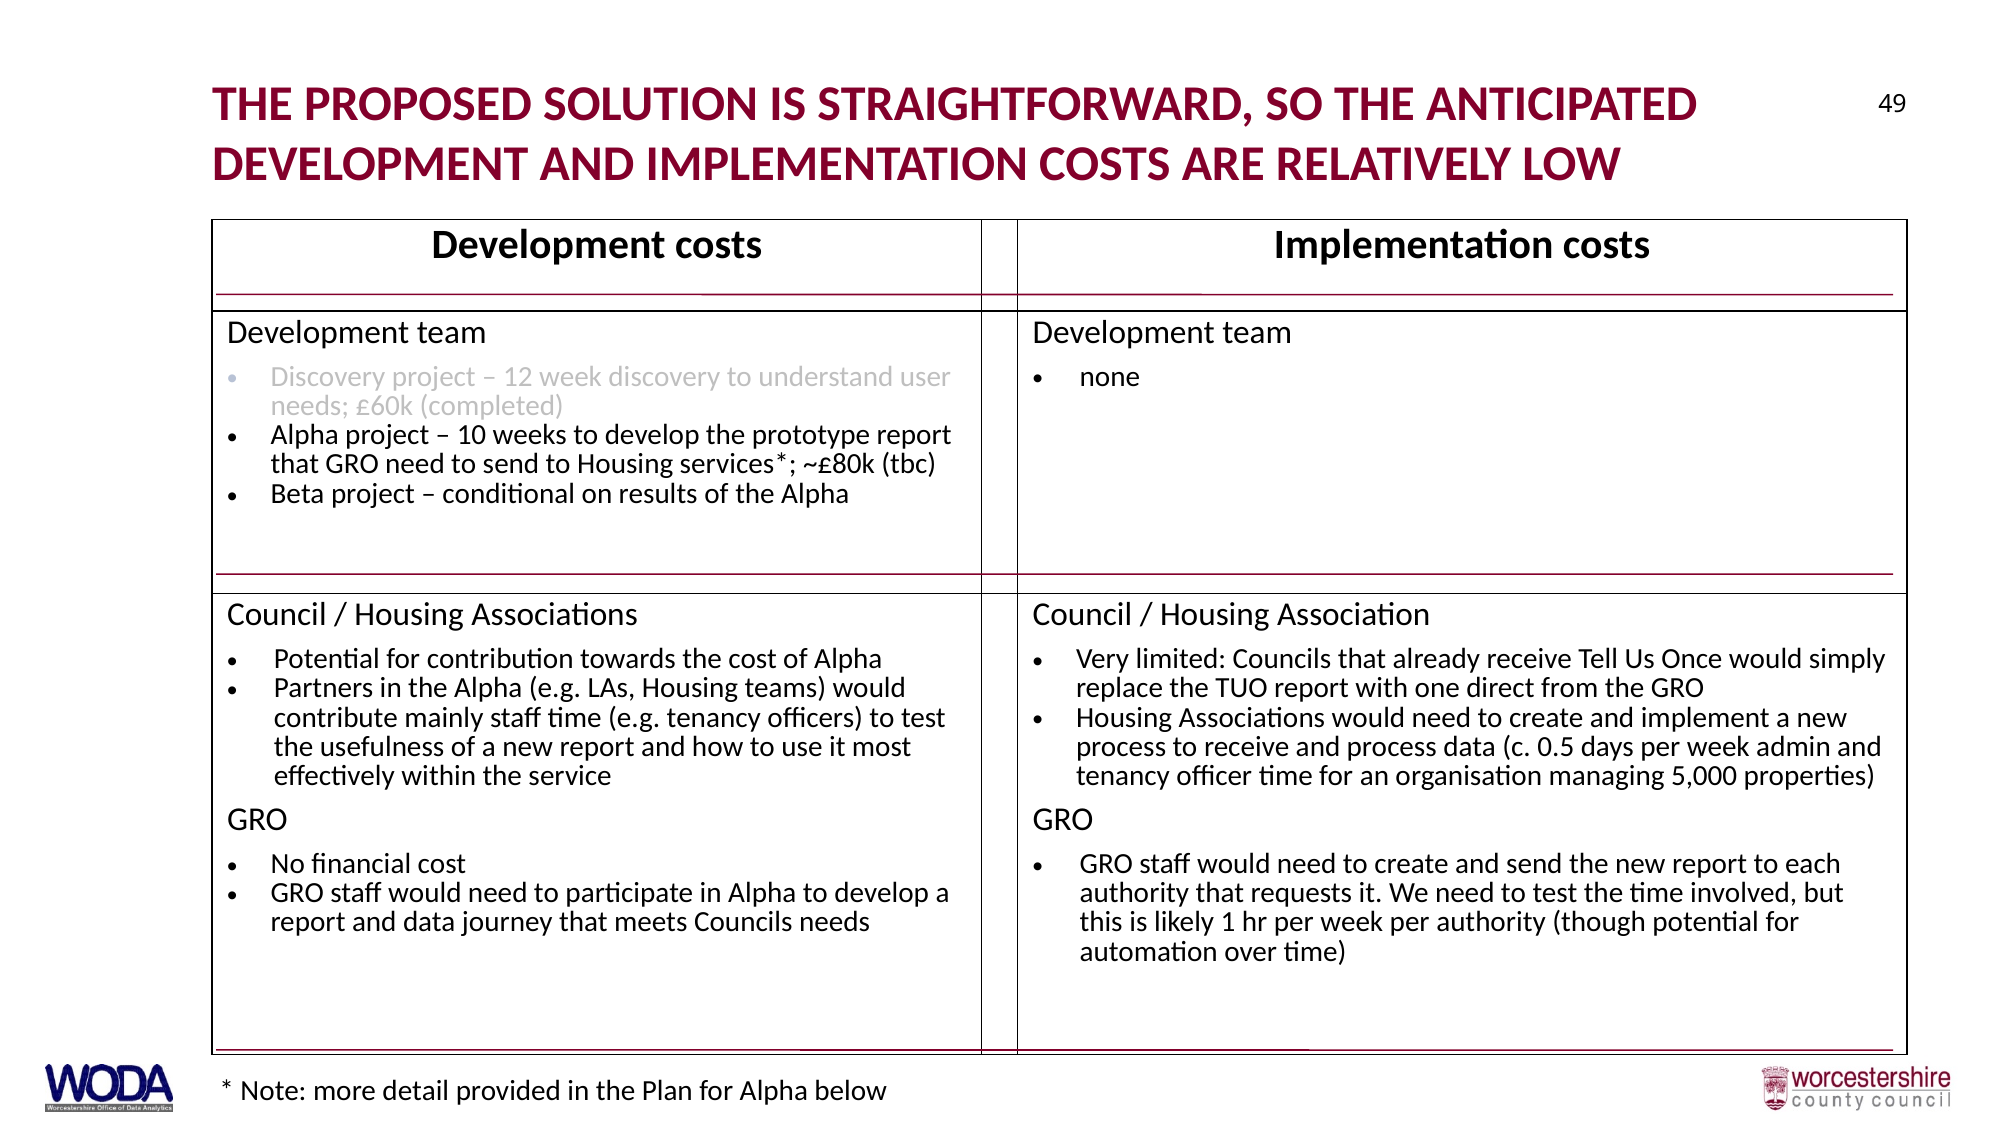

# THE PROPOSED SOLUTION IS STRAIGHTFORWARD, SO THE ANTICIPATED DEVELOPMENT AND IMPLEMENTATION COSTS ARE RELATIVELY LOW
| Development costs | | Implementation costs |
| --- | --- | --- |
| Development team Discovery project – 12 week discovery to understand user needs; £60k (completed) Alpha project – 10 weeks to develop the prototype report that GRO need to send to Housing services\*; ~£80k (tbc) Beta project – conditional on results of the Alpha | | Development team none |
| Council / Housing Associations Potential for contribution towards the cost of Alpha Partners in the Alpha (e.g. LAs, Housing teams) would contribute mainly staff time (e.g. tenancy officers) to test the usefulness of a new report and how to use it most effectively within the service GRO No financial cost GRO staff would need to participate in Alpha to develop a report and data journey that meets Councils needs | | Council / Housing Association Very limited: Councils that already receive Tell Us Once would simply replace the TUO report with one direct from the GRO Housing Associations would need to create and implement a new process to receive and process data (c. 0.5 days per week admin and tenancy officer time for an organisation managing 5,000 properties) GRO GRO staff would need to create and send the new report to each authority that requests it. We need to test the time involved, but this is likely 1 hr per week per authority (though potential for automation over time) |
* Note: more detail provided in the Plan for Alpha below